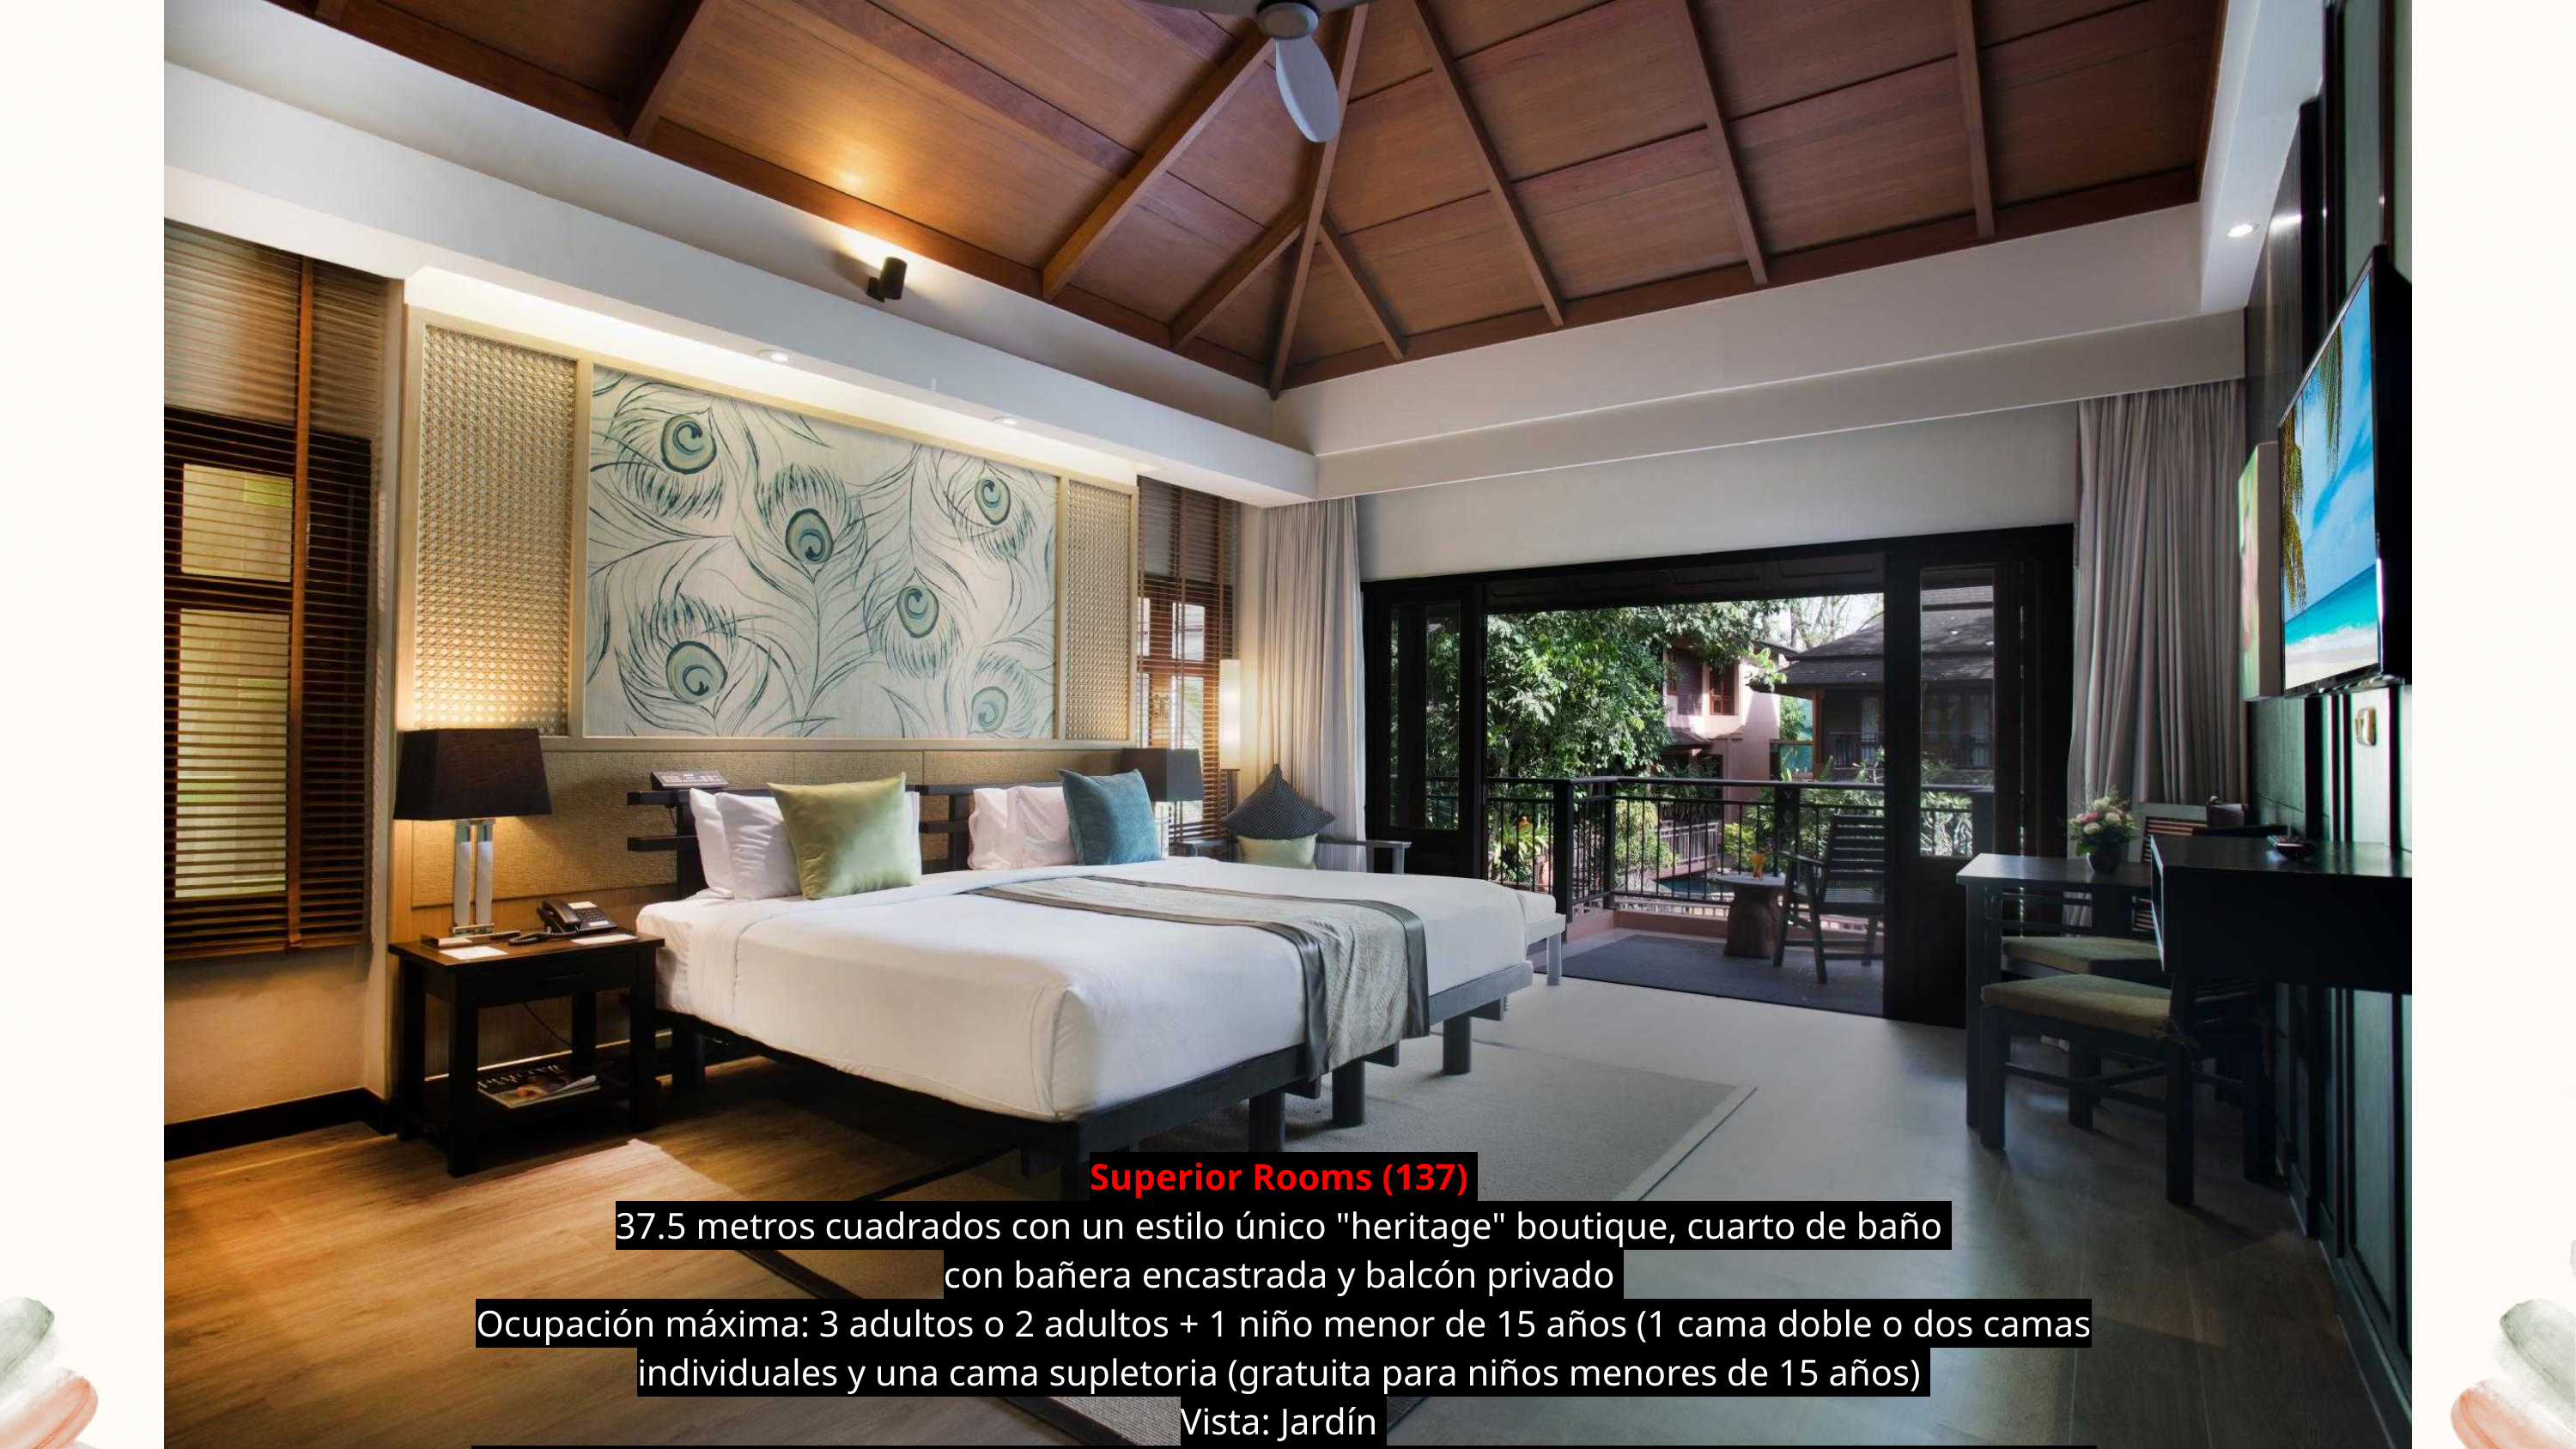

Superior Rooms (137)
37.5 metros cuadrados con un estilo único "heritage" boutique, cuarto de baño
con bañera encastrada y balcón privado
Ocupación máxima: 3 adultos o 2 adultos + 1 niño menor de 15 años (1 cama doble o dos camas individuales y una cama supletoria (gratuita para niños menores de 15 años)
Vista: Jardín
***Garantizadas las habitaciones comunicadas para familias con 2 adultos y maximo 3 niños (los adolescentes de 15 a 18 años pagan suplemento)***